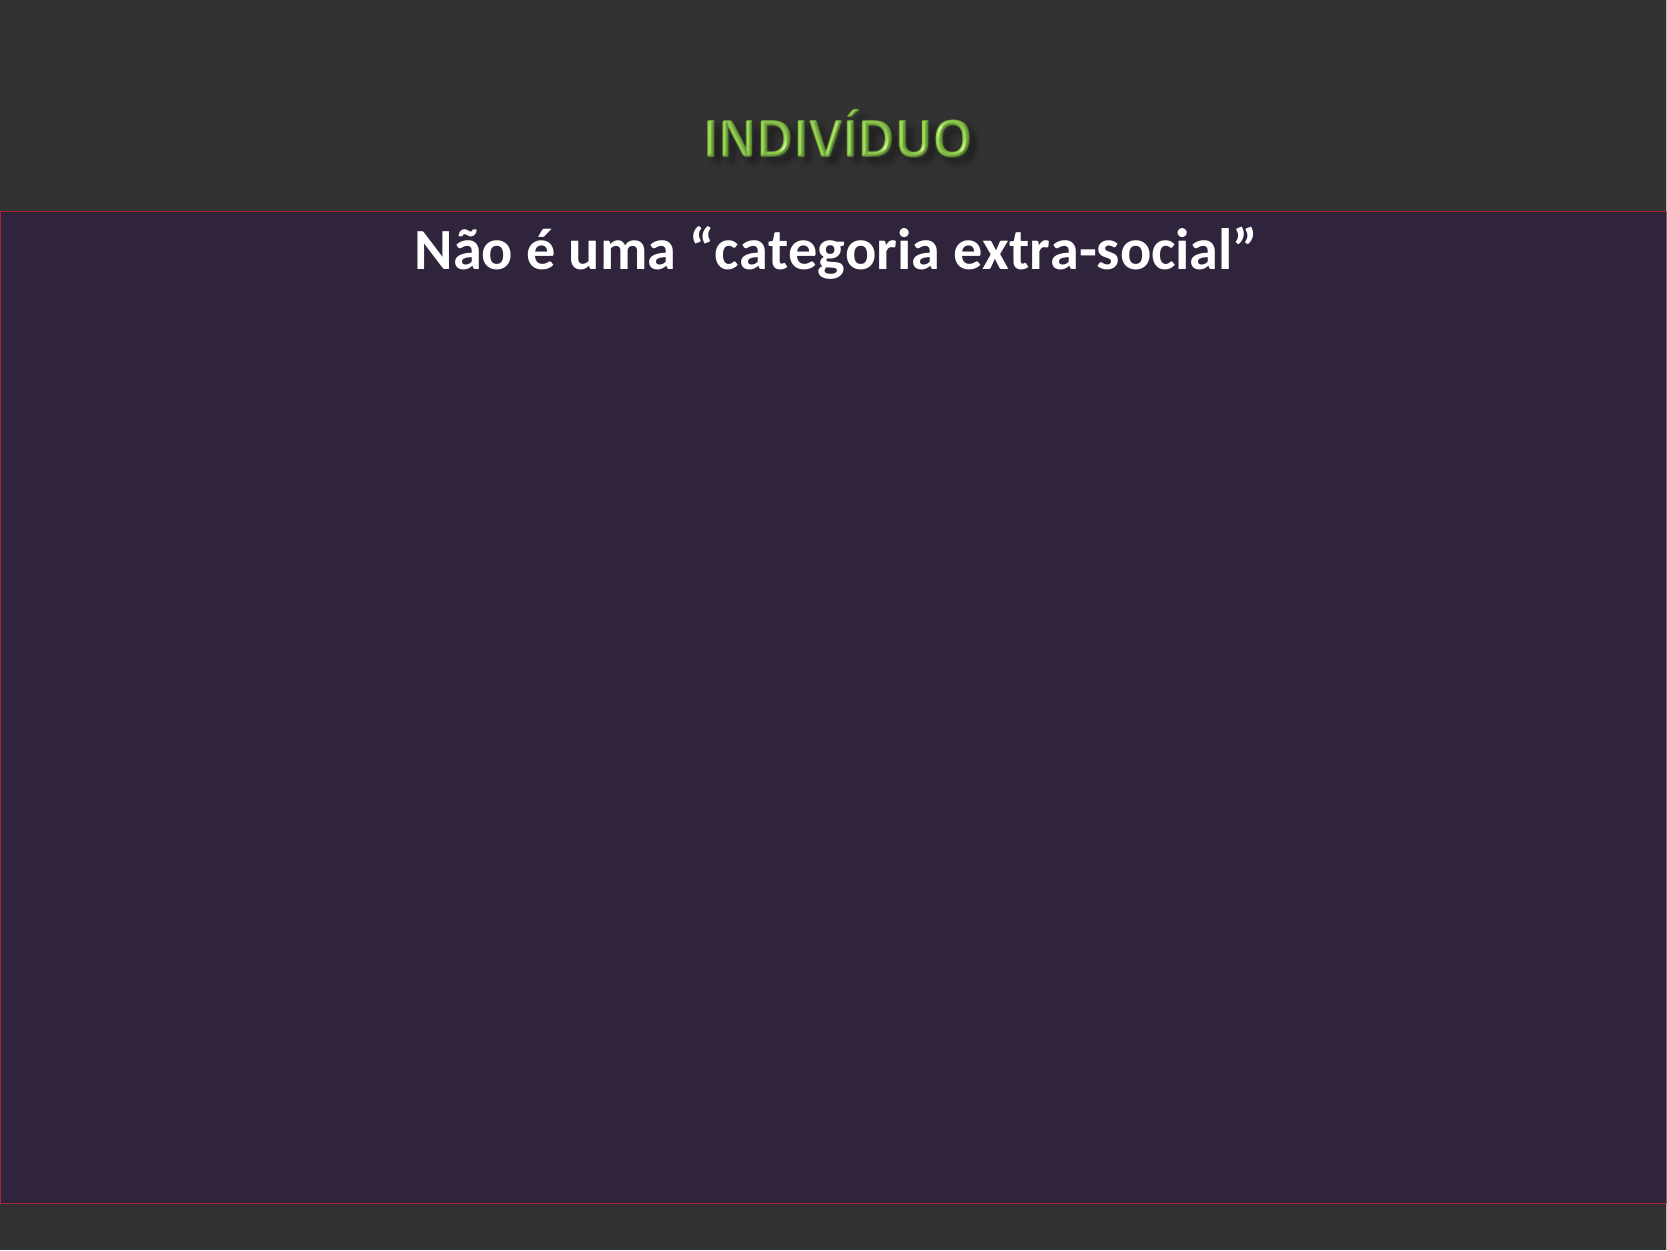

# Não é uma “categoria extra-social”
ADORNO, Theodor W.; GÖDDE, Cristoph. Introdução à sociologia (1968). São Paulo: Ed. UNESP, 2008